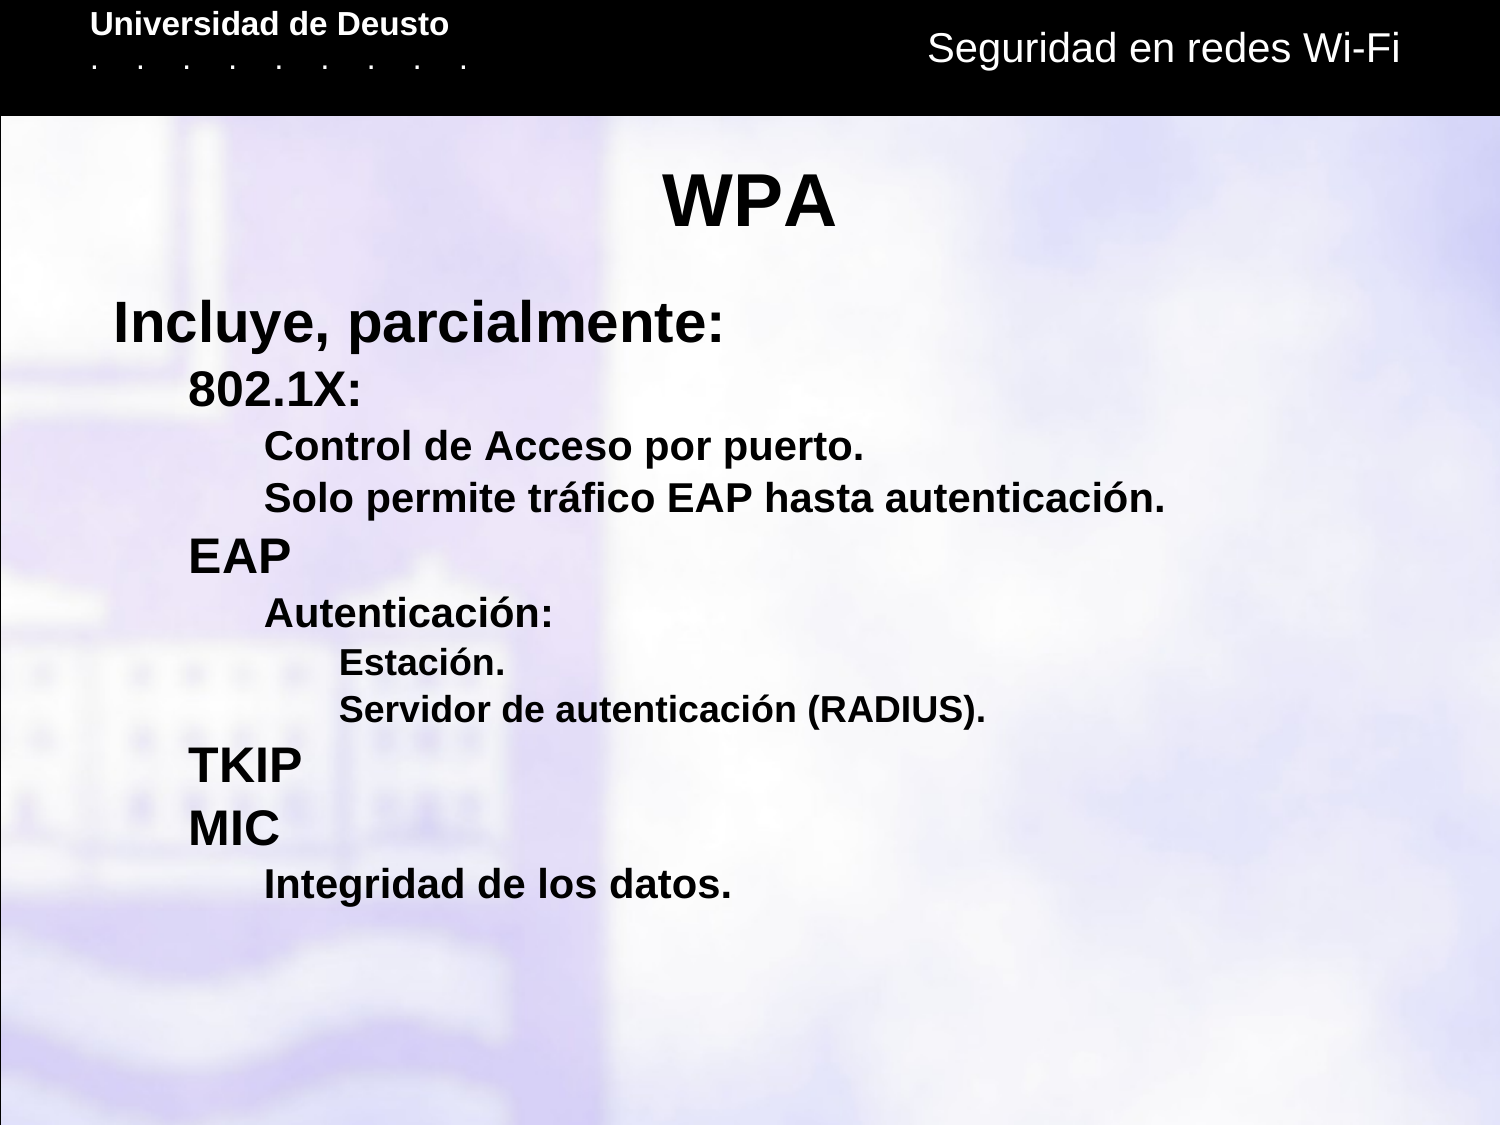

# WPA
Incluye, parcialmente:
802.1X:
Control de Acceso por puerto.
Solo permite tráfico EAP hasta autenticación.
EAP
Autenticación:
Estación.
Servidor de autenticación (RADIUS).
TKIP
MIC
Integridad de los datos.